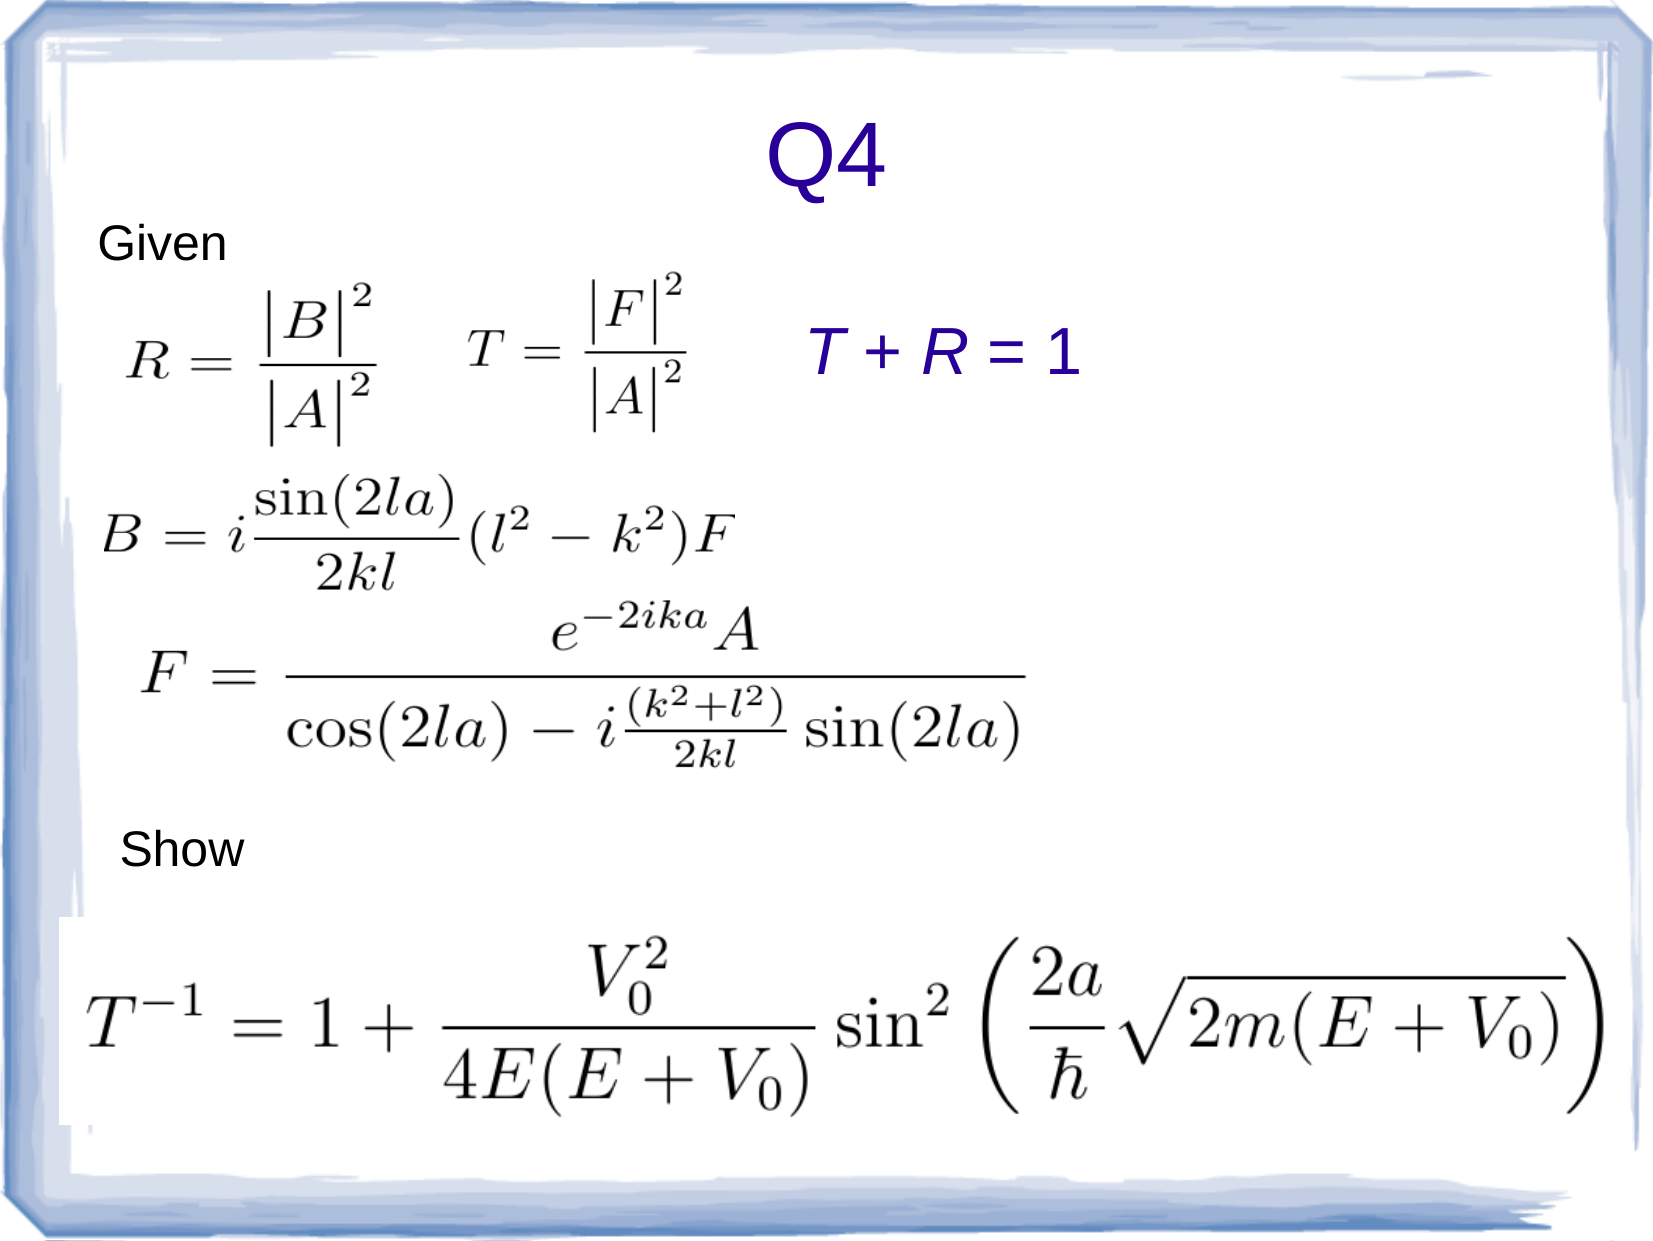

# Q4
Given
T + R = 1
Show